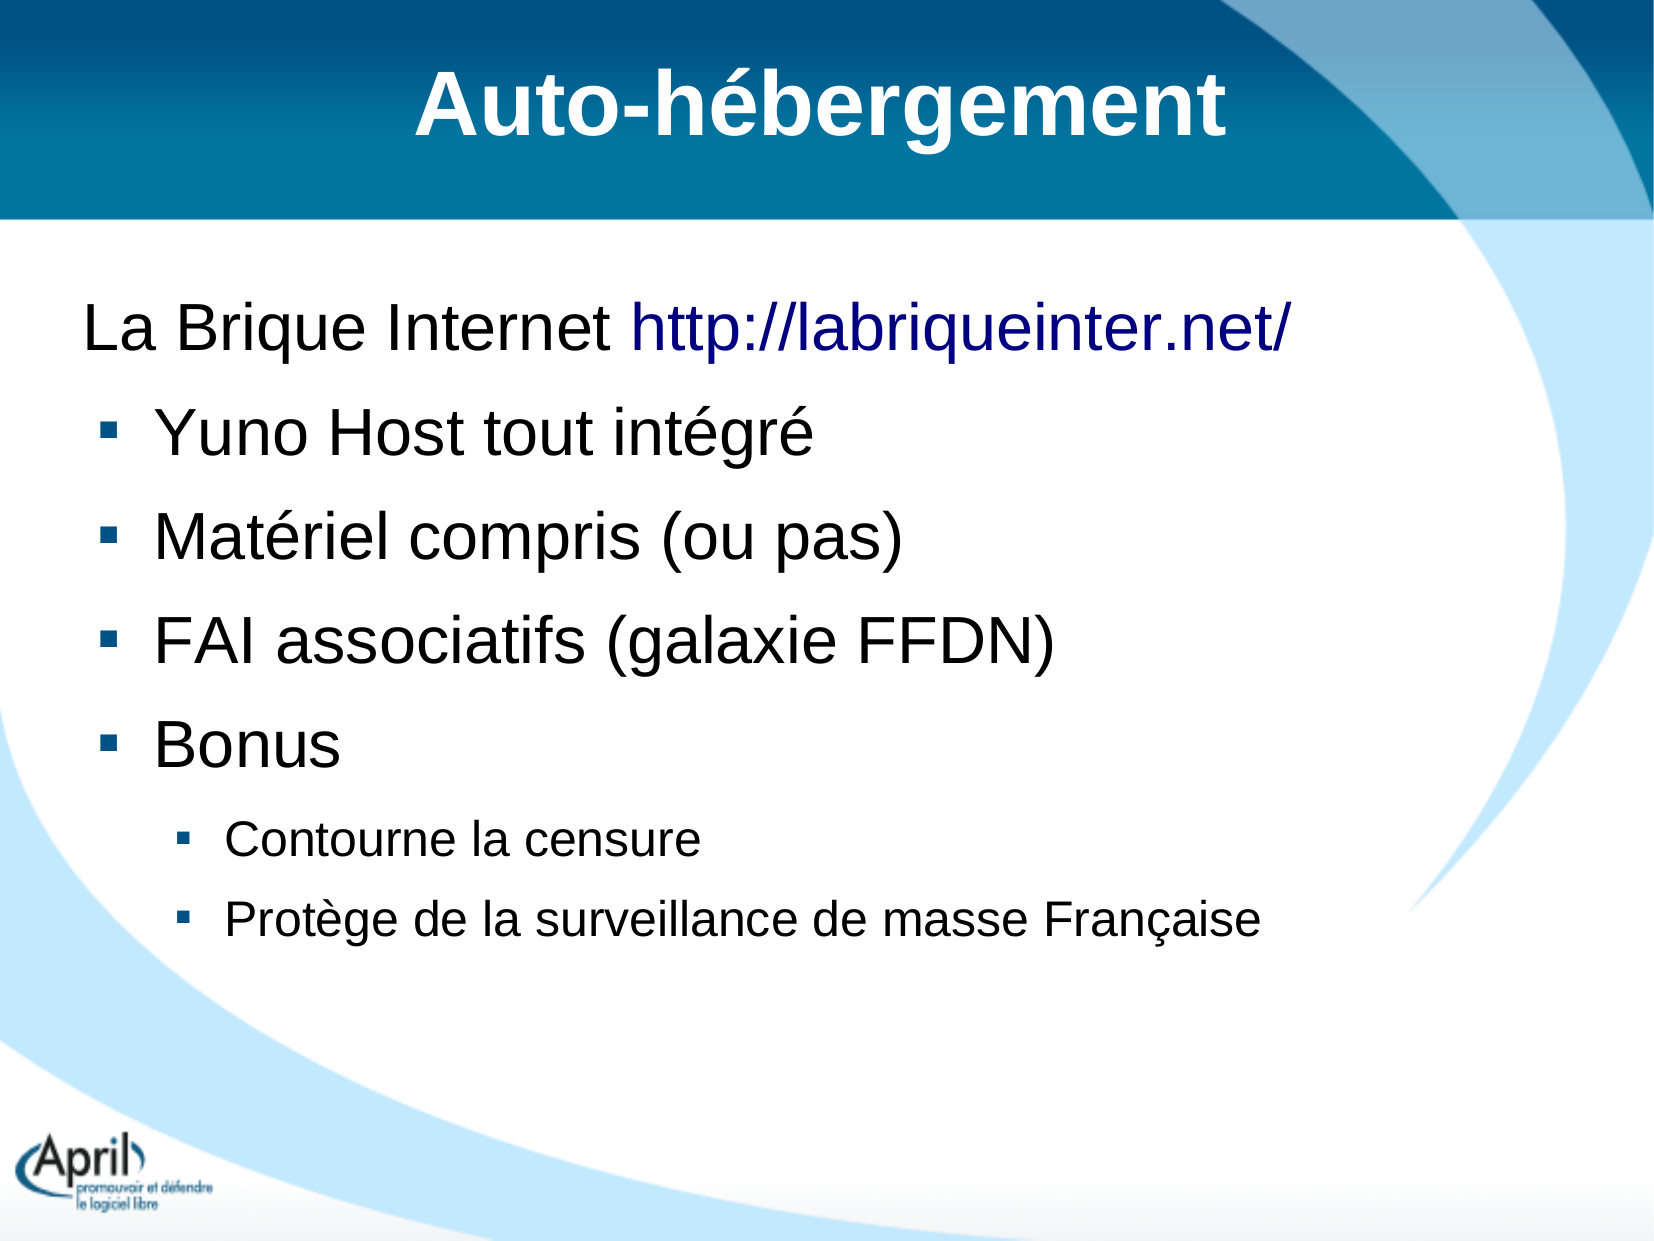

# Auto-hébergement
La Brique Internet http://labriqueinter.net/
Yuno Host tout intégré
Matériel compris (ou pas)
FAI associatifs (galaxie FFDN)
Bonus
Contourne la censure
Protège de la surveillance de masse Française